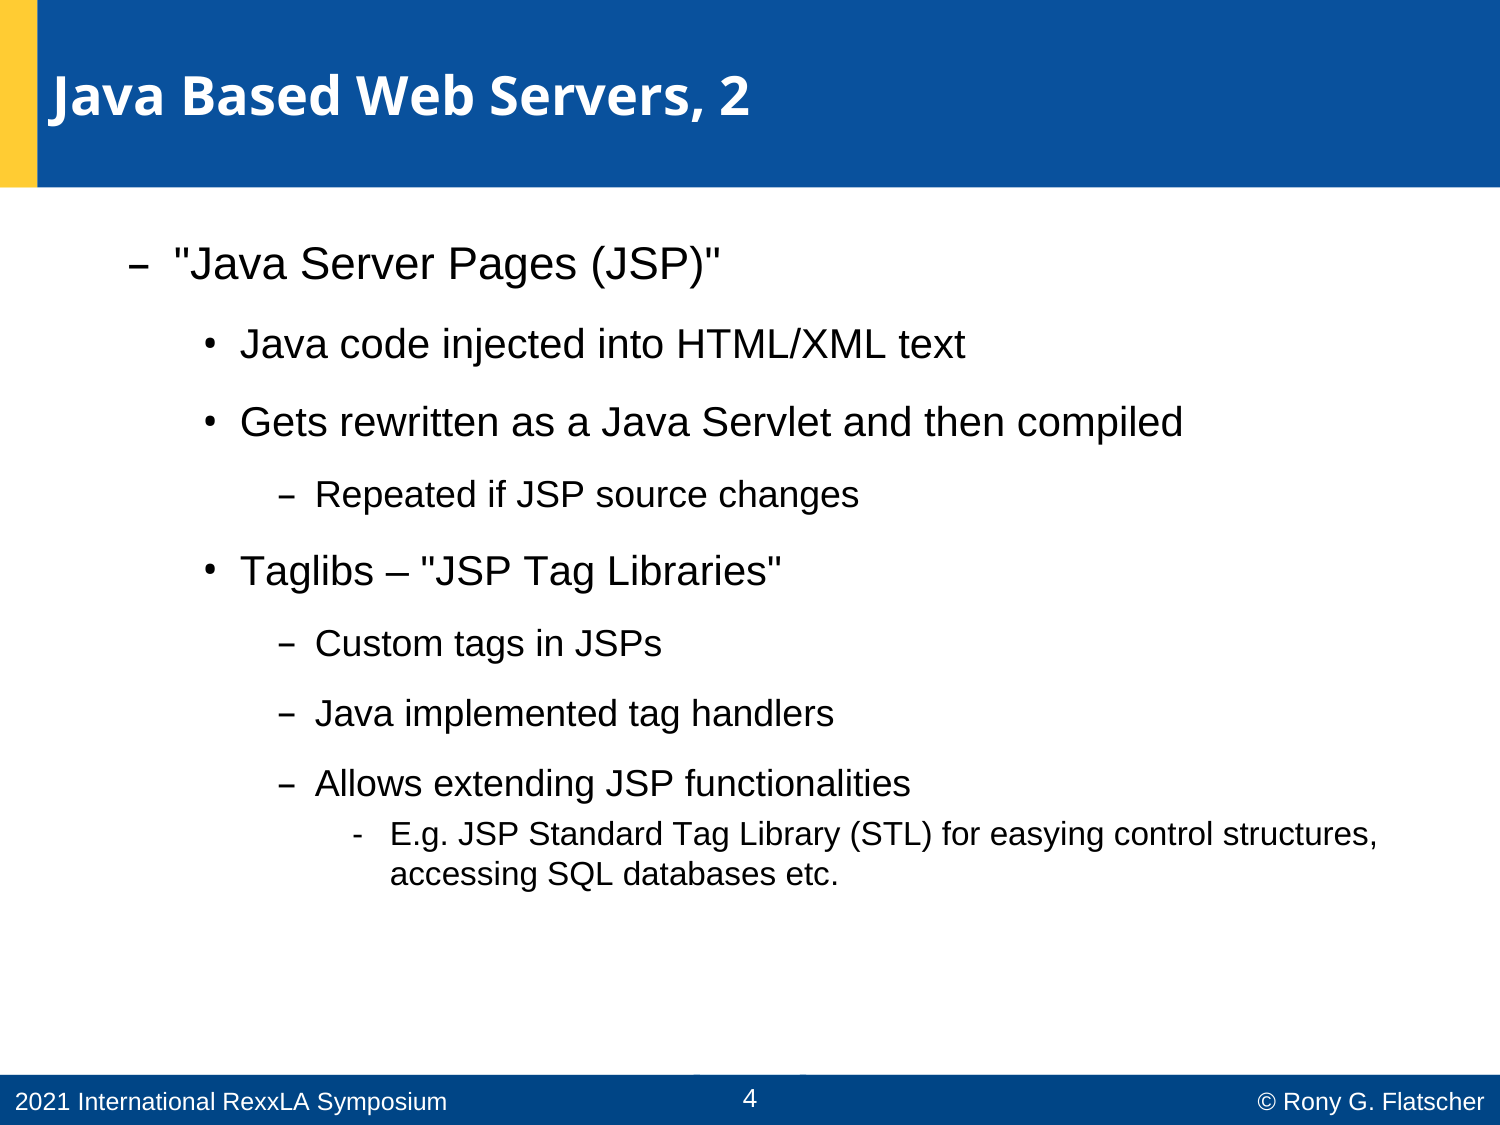

# Java Based Web Servers, 2
"Java Server Pages (JSP)"
Java code injected into HTML/XML text
Gets rewritten as a Java Servlet and then compiled
Repeated if JSP source changes
Taglibs – "JSP Tag Libraries"
Custom tags in JSPs
Java implemented tag handlers
Allows extending JSP functionalities
E.g. JSP Standard Tag Library (STL) for easying control structures, accessing SQL databases etc.